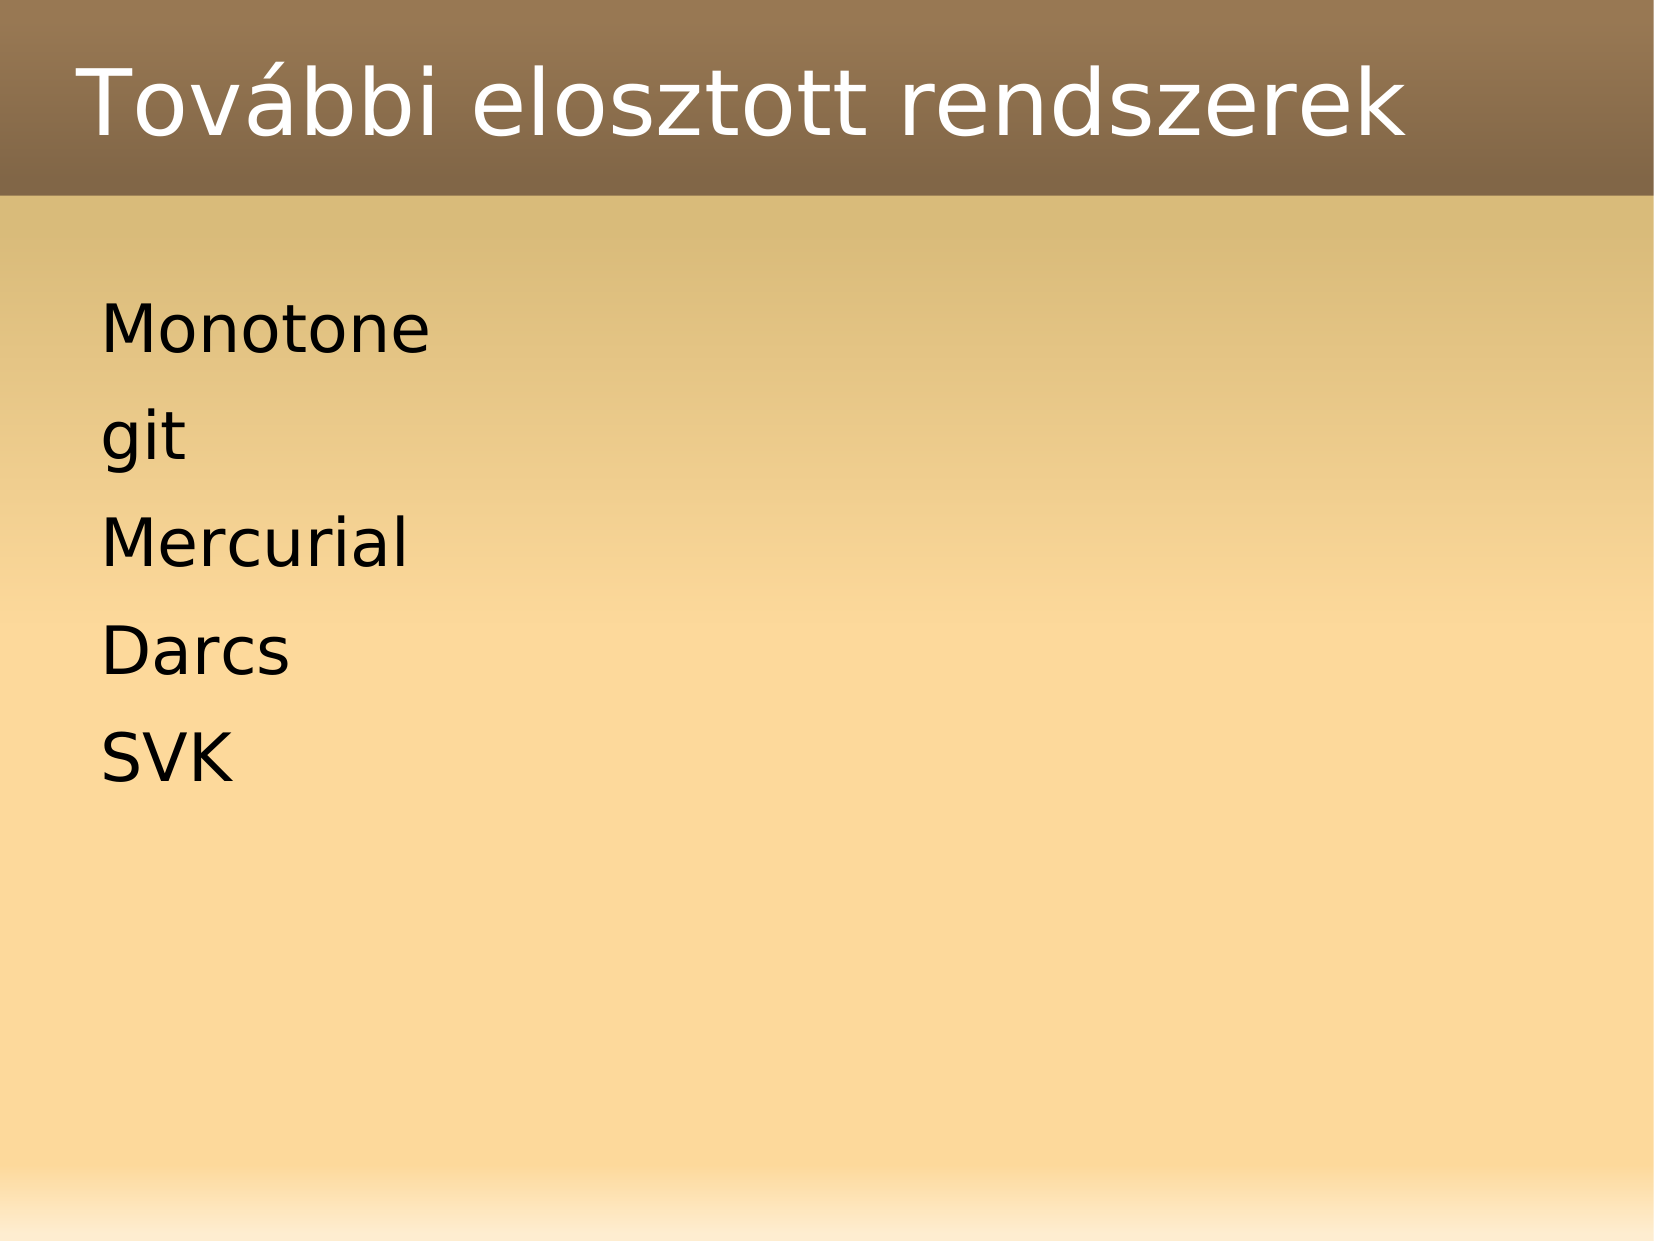

# További elosztott rendszerek
Monotone
git
Mercurial
Darcs
SVK